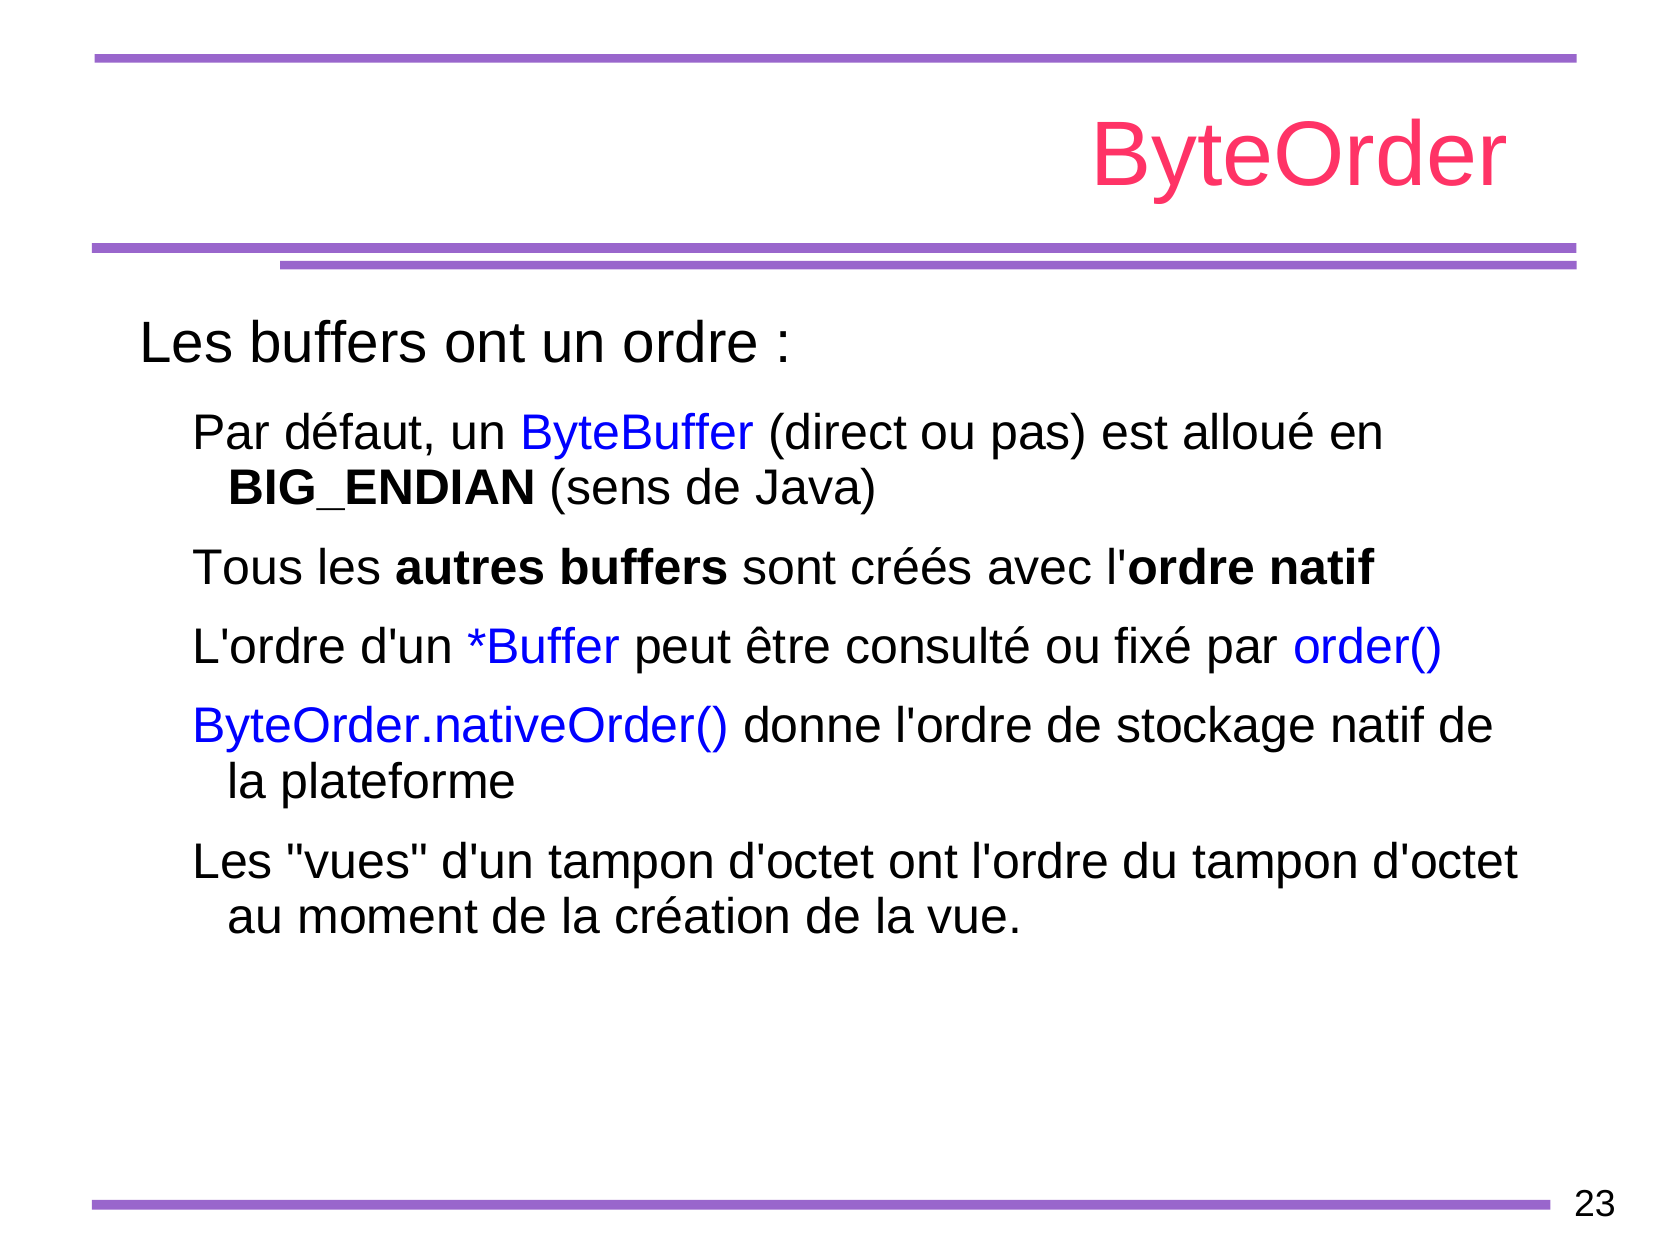

# ByteOrder
Les buffers ont un ordre :
Par défaut, un ByteBuffer (direct ou pas) est alloué en BIG_ENDIAN (sens de Java)
Tous les autres buffers sont créés avec l'ordre natif
L'ordre d'un *Buffer peut être consulté ou fixé par order()
ByteOrder.nativeOrder() donne l'ordre de stockage natif de la plateforme
Les "vues" d'un tampon d'octet ont l'ordre du tampon d'octet au moment de la création de la vue.